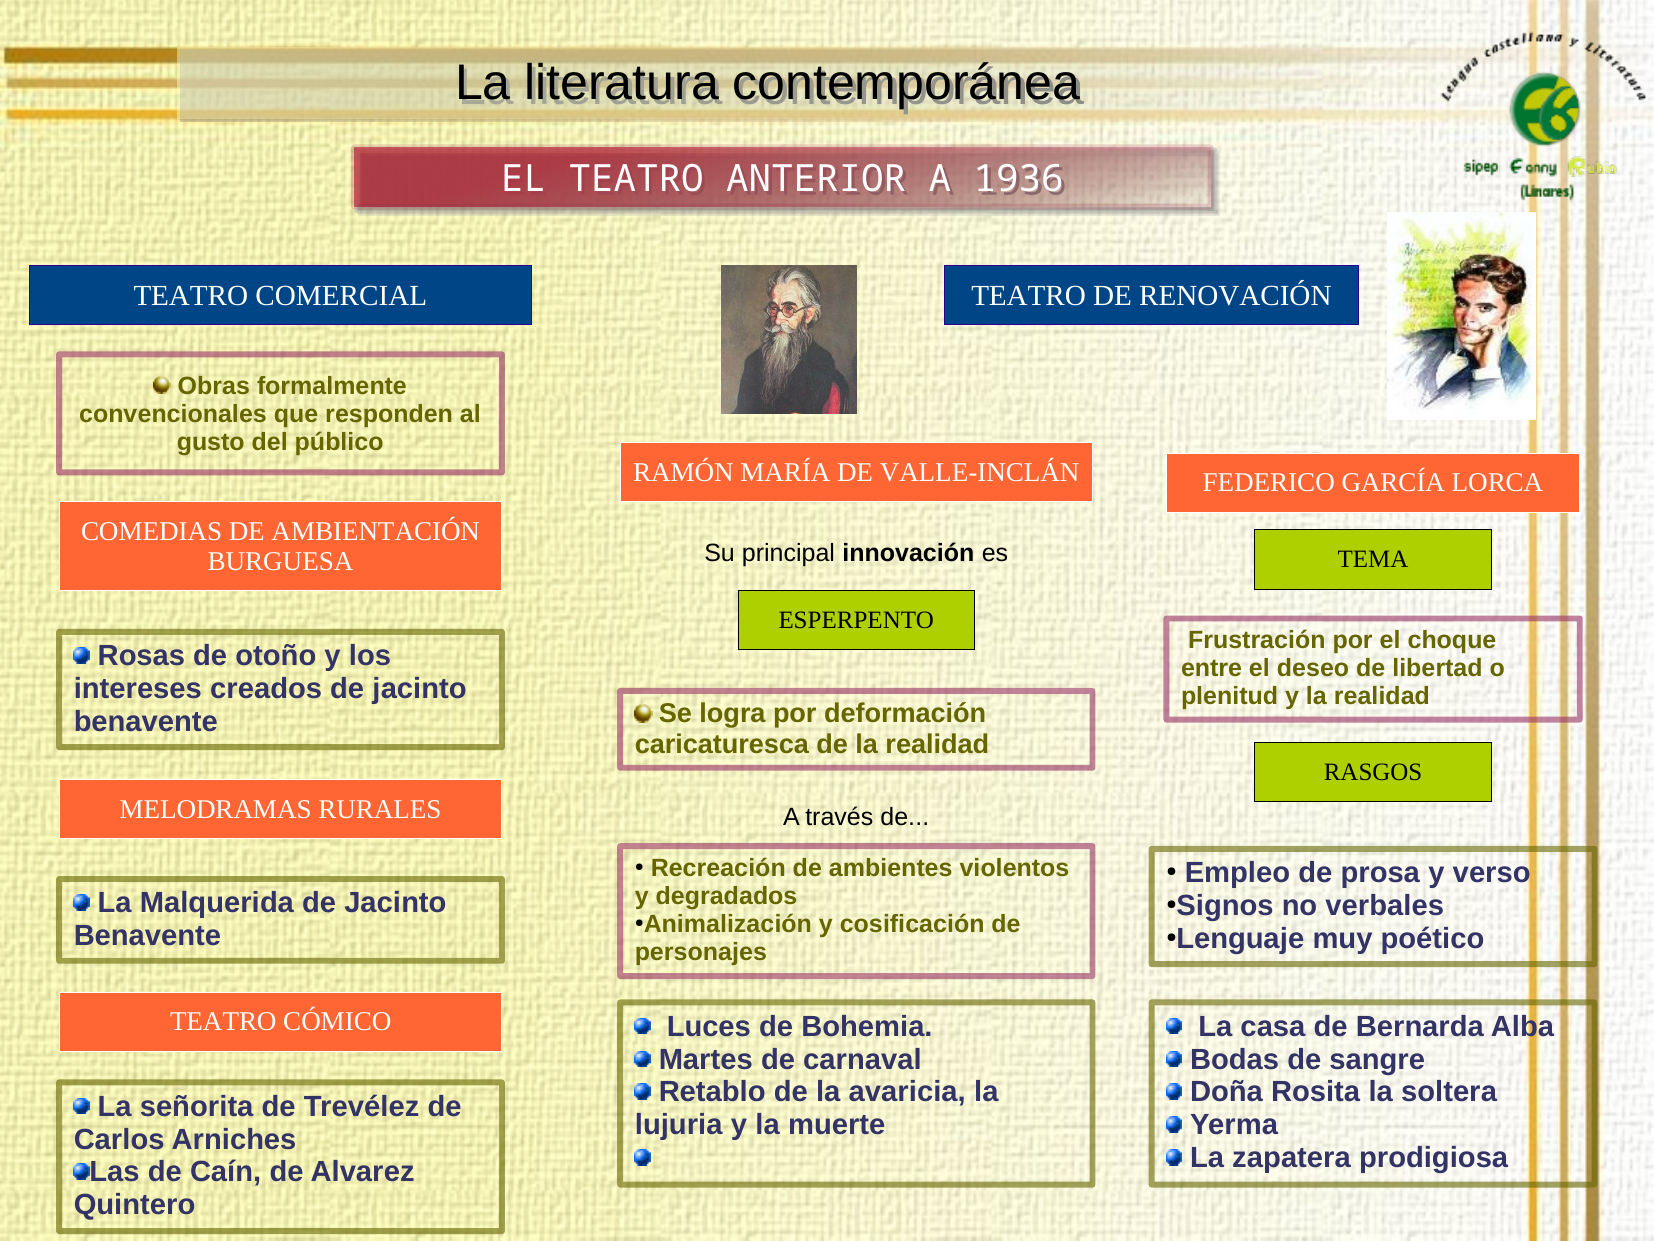

La literatura contemporánea
EL TEATRO ANTERIOR A 1936
TEATRO COMERCIAL
TEATRO DE RENOVACIÓN
 Obras formalmente convencionales que responden al gusto del público
RAMÓN MARÍA DE VALLE-INCLÁN
FEDERICO GARCÍA LORCA
COMEDIAS DE AMBIENTACIÓN BURGUESA
TEMA
Su principal innovación es
ESPERPENTO
 Frustración por el choque entre el deseo de libertad o plenitud y la realidad
 Rosas de otoño y los intereses creados de jacinto benavente
 Se logra por deformación caricaturesca de la realidad
RASGOS
MELODRAMAS RURALES
A través de...
 Recreación de ambientes violentos y degradados
Animalización y cosificación de personajes
 Empleo de prosa y verso
Signos no verbales
Lenguaje muy poético
 La Malquerida de Jacinto Benavente
TEATRO CÓMICO
 Luces de Bohemia.
 Martes de carnaval
 Retablo de la avaricia, la lujuria y la muerte
 La casa de Bernarda Alba
 Bodas de sangre
 Doña Rosita la soltera
 Yerma
 La zapatera prodigiosa
 La señorita de Trevélez de Carlos Arniches
Las de Caín, de Alvarez Quintero